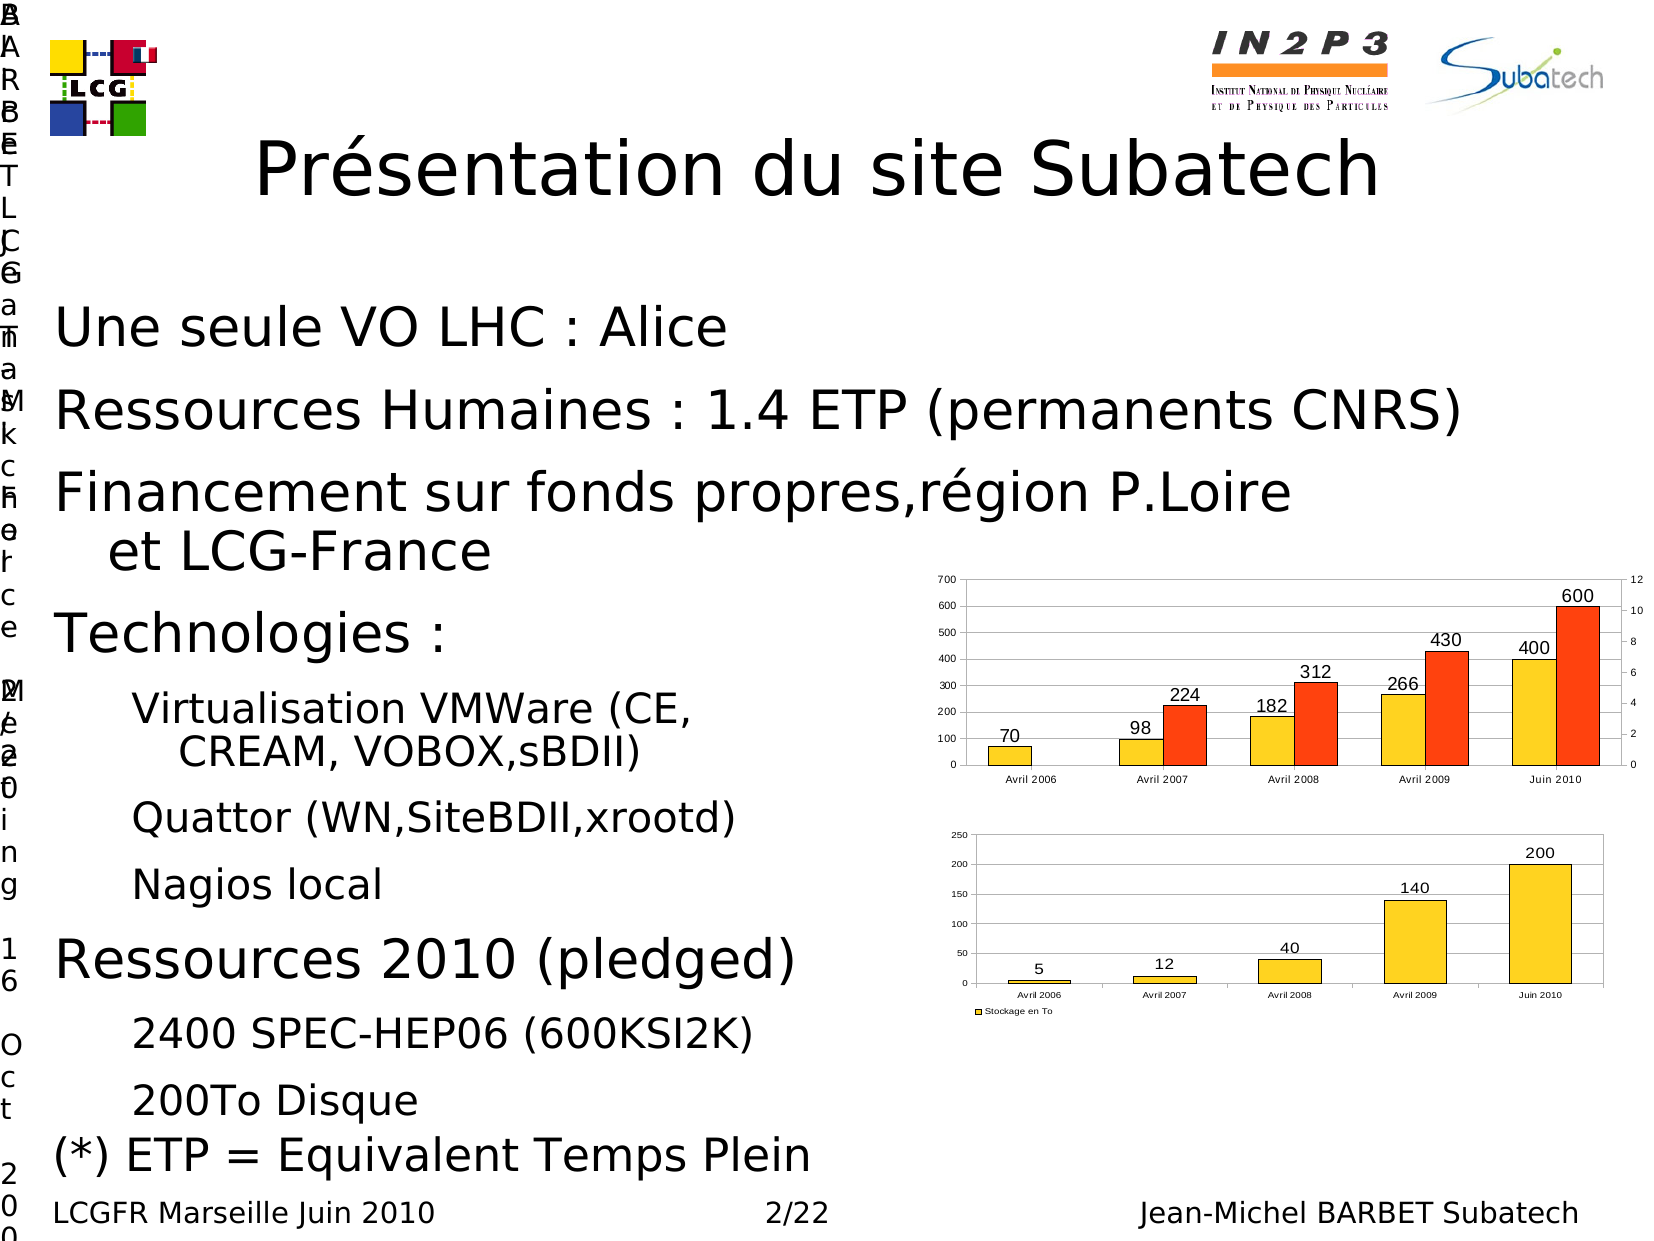

# Présentation du site Subatech
Une seule VO LHC : Alice
Ressources Humaines : 1.4 ETP (permanents CNRS)
Financement sur fonds propres,région P.Loire
et LCG-France
Technologies :
Virtualisation VMWare (CE,
CREAM, VOBOX,sBDII)
Quattor (WN,SiteBDII,xrootd)
Nagios local
Ressources 2010 (pledged)
2400 SPEC-HEP06 (600KSI2K)
200To Disque
### Chart
| Category | Stockage en To |
|---|---|
| Avril 2006 | 5.0 |
| Avril 2007 | 12.0 |
| Avril 2008 | 40.0 |
| Avril 2009 | 140.0 |
| Juin 2010 | 200.0 |(*) ETP = Equivalent Temps Plein